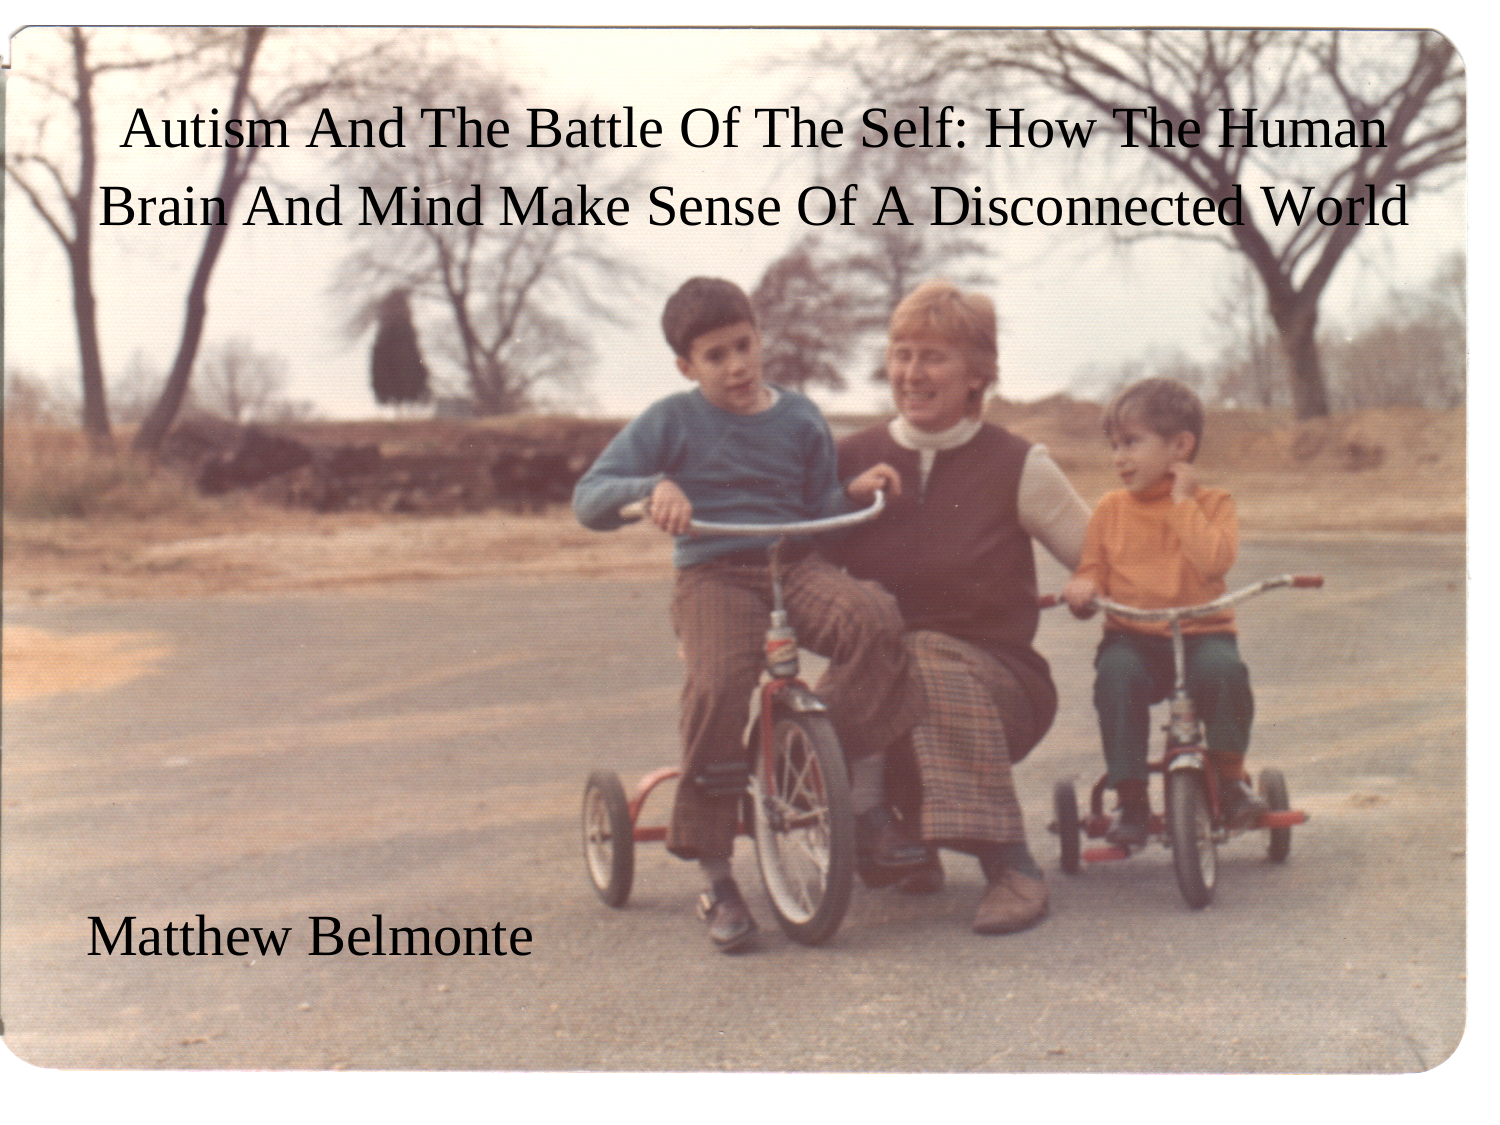

# Autism And The Battle Of The Self: How The Human Brain And Mind Make Sense Of A Disconnected World
Matthew Belmonte